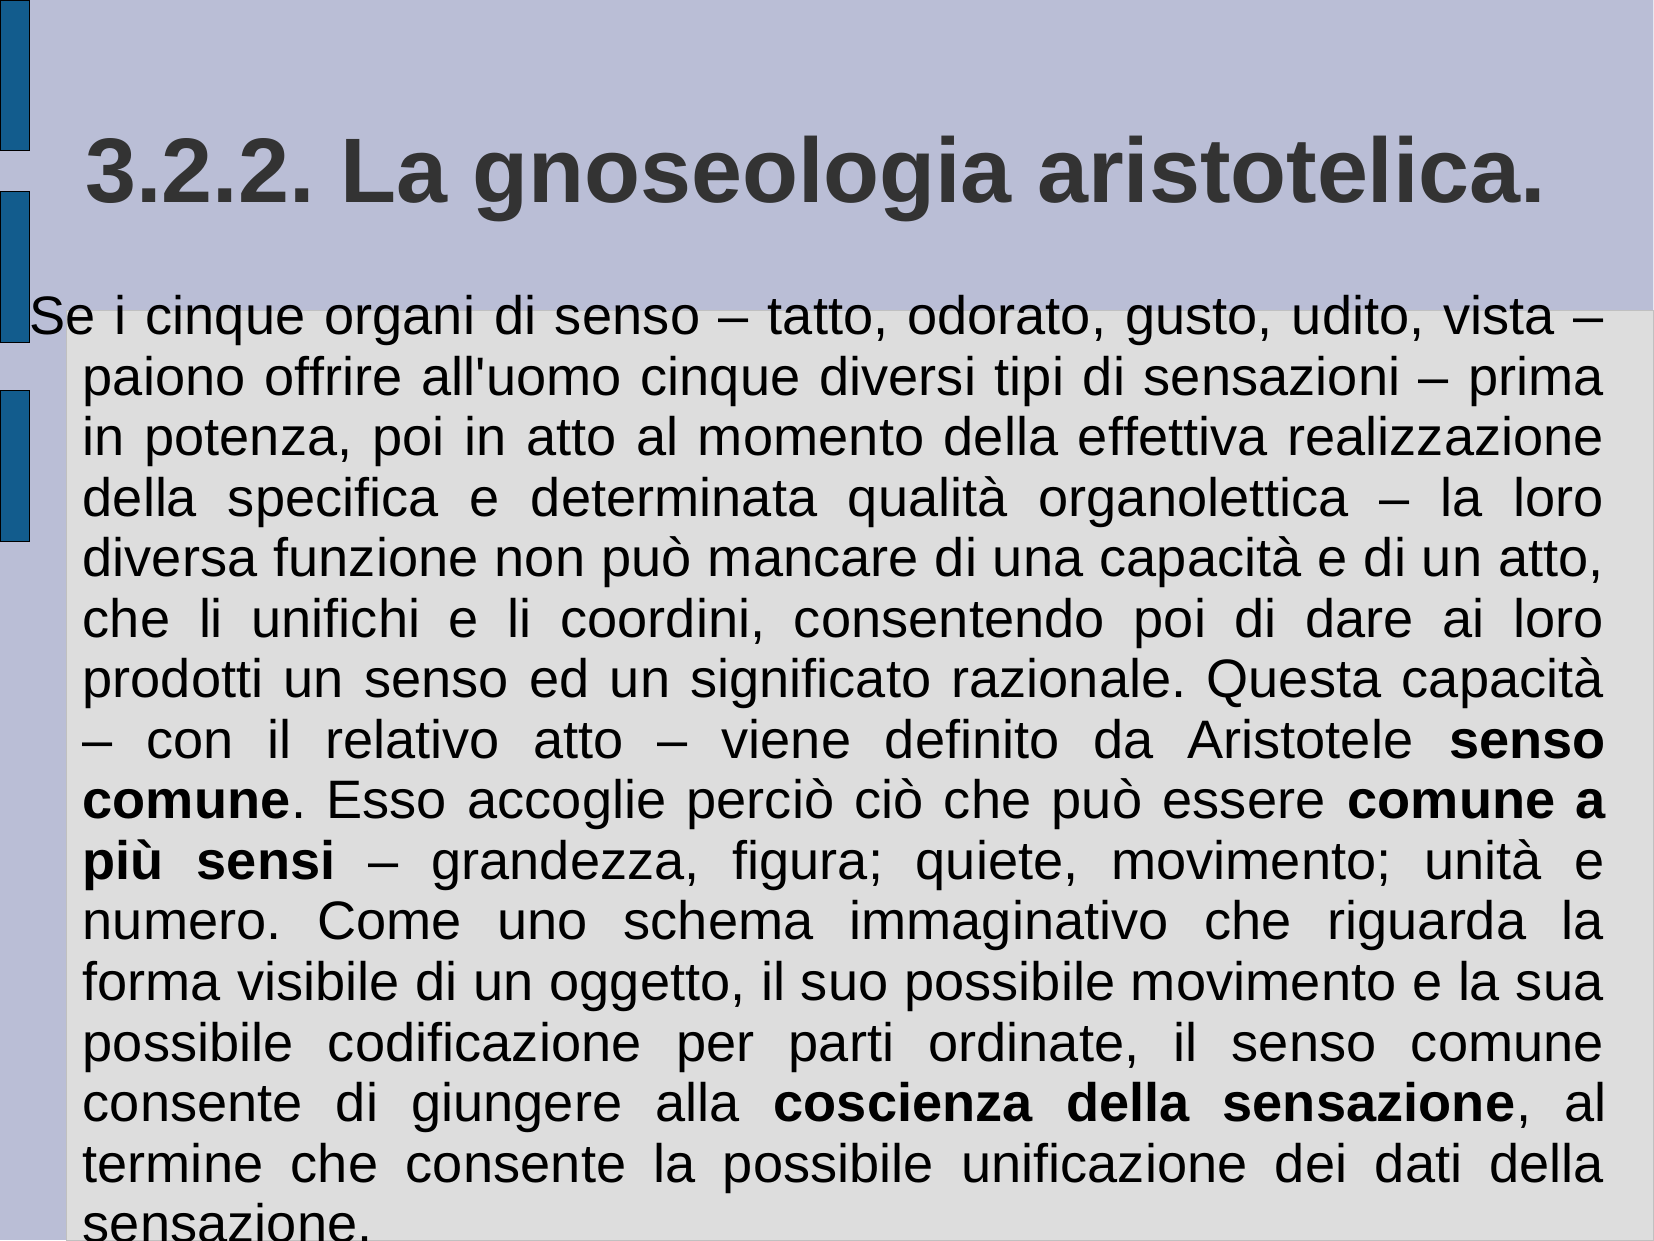

# 3.2.2. La gnoseologia aristotelica.
Se i cinque organi di senso – tatto, odorato, gusto, udito, vista – paiono offrire all'uomo cinque diversi tipi di sensazioni – prima in potenza, poi in atto al momento della effettiva realizzazione della specifica e determinata qualità organolettica – la loro diversa funzione non può mancare di una capacità e di un atto, che li unifichi e li coordini, consentendo poi di dare ai loro prodotti un senso ed un significato razionale. Questa capacità – con il relativo atto – viene definito da Aristotele senso comune. Esso accoglie perciò ciò che può essere comune a più sensi – grandezza, figura; quiete, movimento; unità e numero. Come uno schema immaginativo che riguarda la forma visibile di un oggetto, il suo possibile movimento e la sua possibile codificazione per parti ordinate, il senso comune consente di giungere alla coscienza della sensazione, al termine che consente la possibile unificazione dei dati della sensazione.